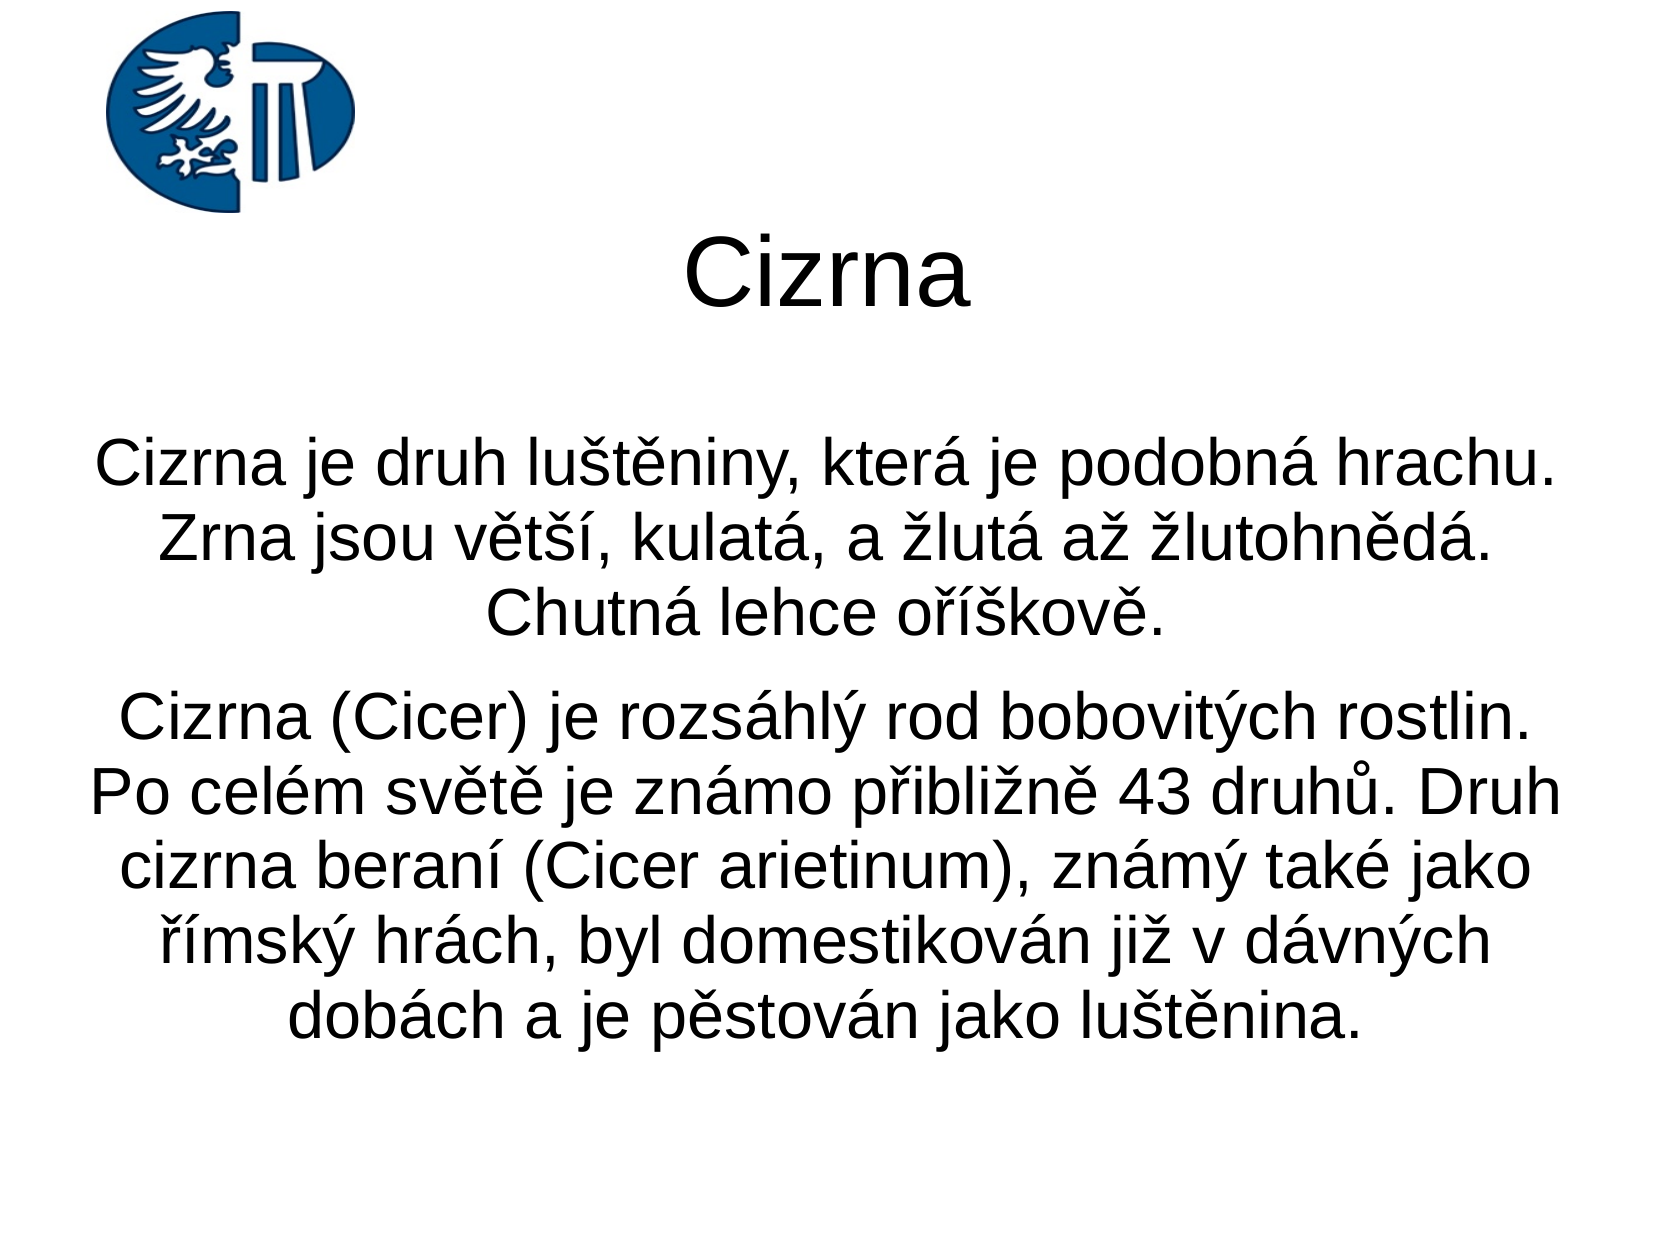

# Cizrna
Cizrna je druh luštěniny, která je podobná hrachu. Zrna jsou větší, kulatá, a žlutá až žlutohnědá. Chutná lehce oříškově.
Cizrna (Cicer) je rozsáhlý rod bobovitých rostlin. Po celém světě je známo přibližně 43 druhů. Druh cizrna beraní (Cicer arietinum), známý také jako římský hrách, byl domestikován již v dávných dobách a je pěstován jako luštěnina.